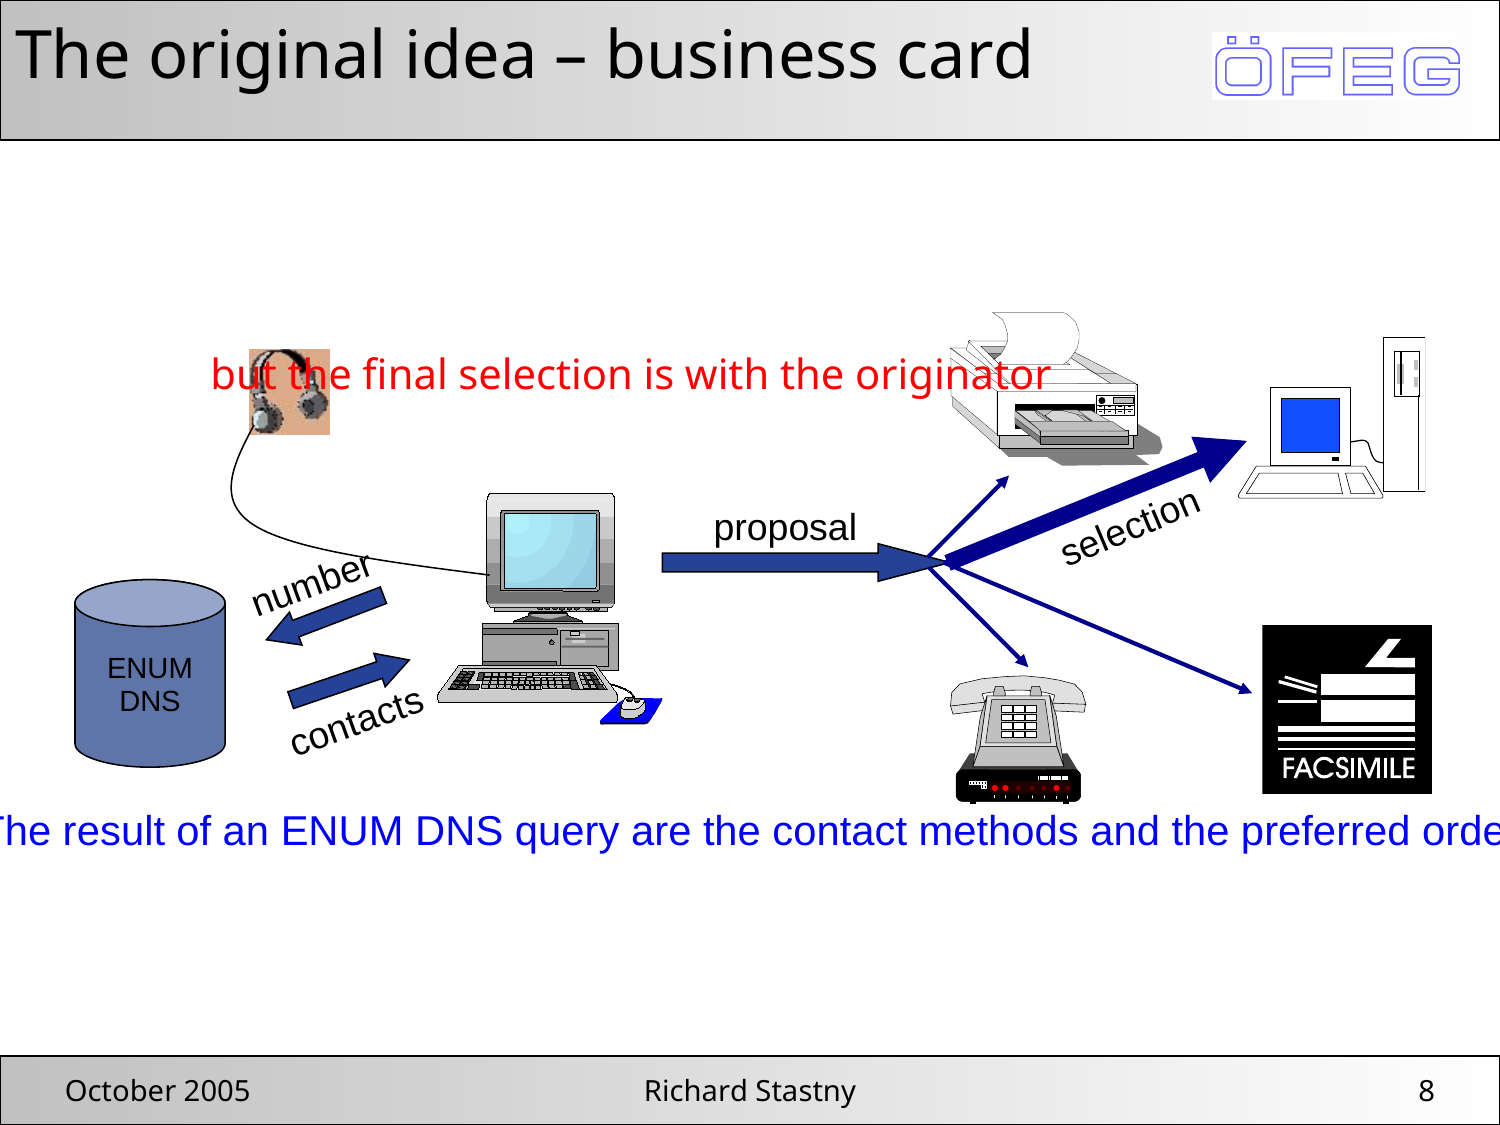

The original idea – business card
but the final selection is with the originator
selection
proposal
number
ENUM
DNS
contacts
The result of an ENUM DNS query are the contact methods and the preferred order
October 2005
Richard Stastny
8